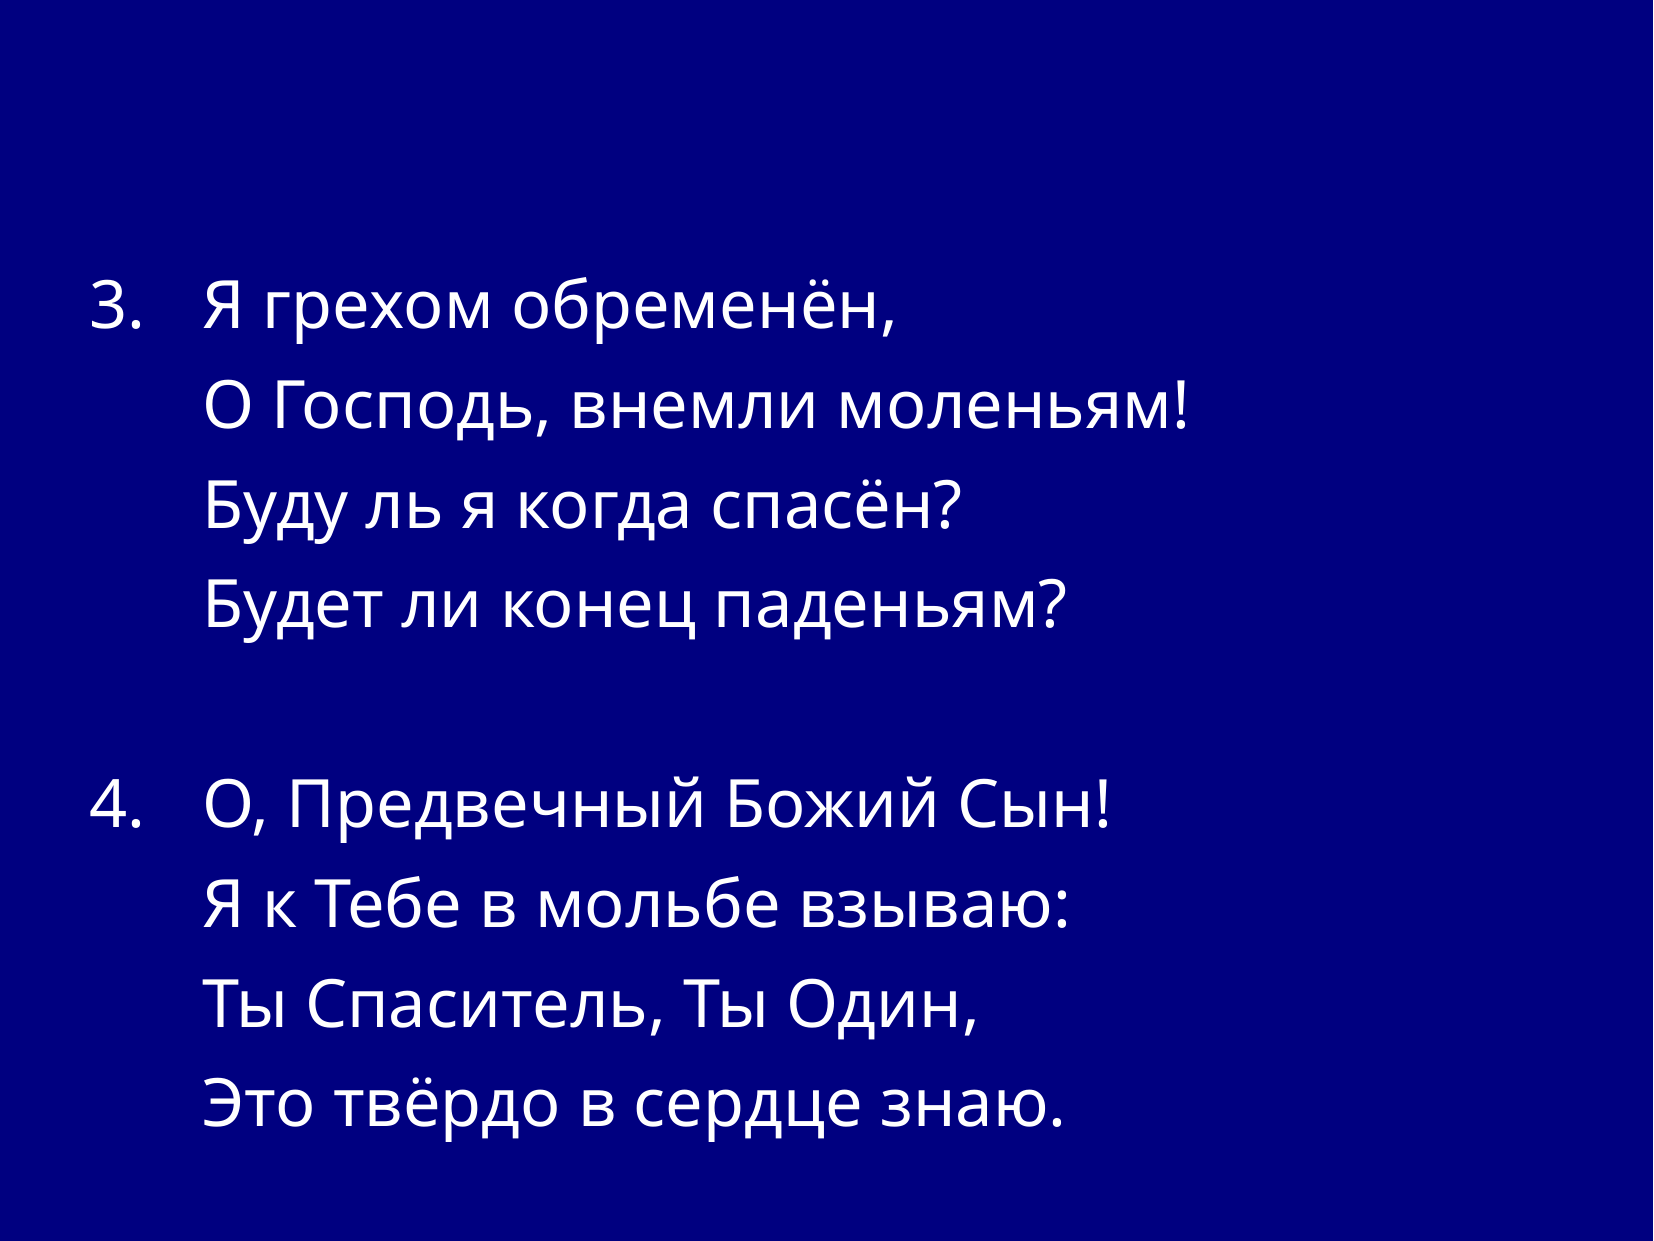

3.	Я грехом обременён,
	О Господь, внемли моленьям!
	Буду ль я когда спасён?
	Будет ли конец паденьям?
4.	О, Предвечный Божий Сын!
	Я к Тебе в мольбе взываю:
	Ты Спаситель, Ты Один,
	Это твёрдо в сердце знаю.